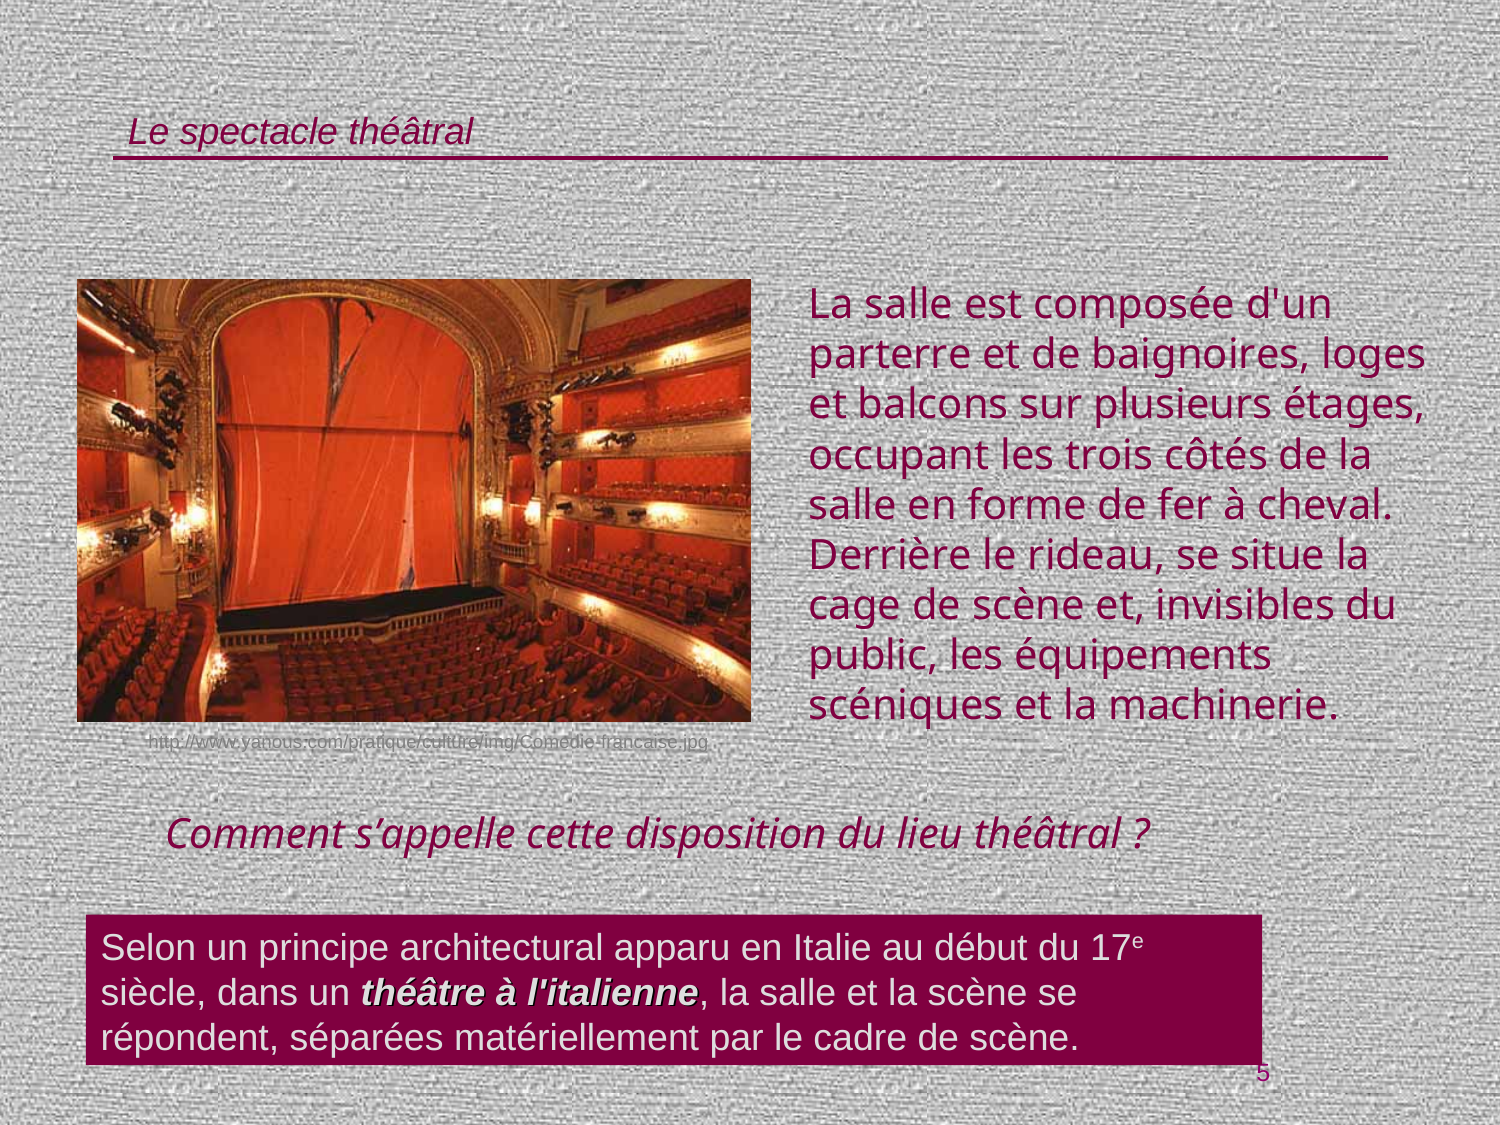

La salle est composée d'un parterre et de baignoires, loges et balcons sur plusieurs étages, occupant les trois côtés de la salle en forme de fer à cheval.
Derrière le rideau, se situe la cage de scène et, invisibles du public, les équipements scéniques et la machinerie.
http://www.yanous.com/pratique/culture/img/Comedie-francaise.jpg
Comment s’appelle cette disposition du lieu théâtral ?
Selon un principe architectural apparu en Italie au début du 17e siècle, dans un théâtre à l'italienne, la salle et la scène se répondent, séparées matériellement par le cadre de scène.
5